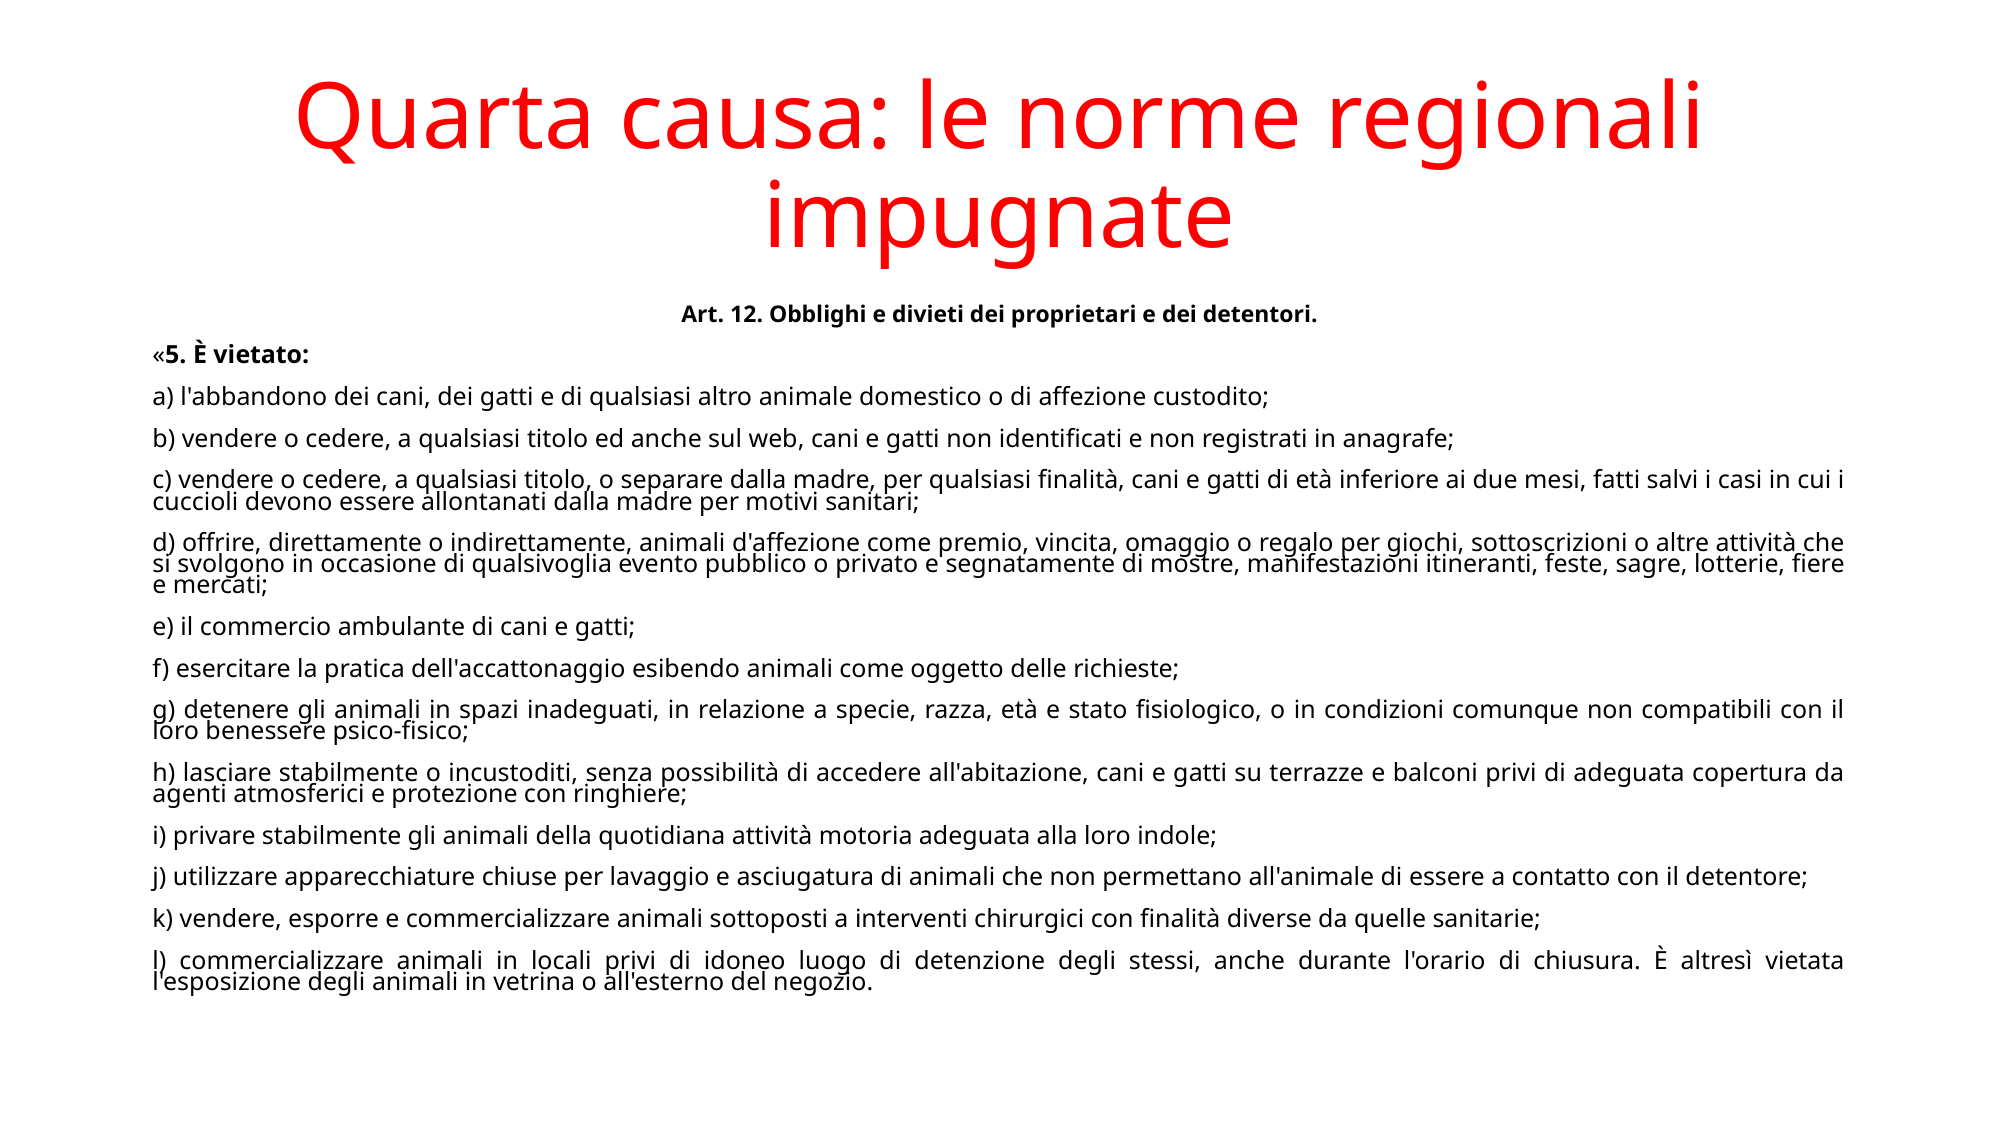

# Quarta causa: le norme regionali impugnate
Art. 12. Obblighi e divieti dei proprietari e dei detentori.
«5. È vietato:
a) l'abbandono dei cani, dei gatti e di qualsiasi altro animale domestico o di affezione custodito;
b) vendere o cedere, a qualsiasi titolo ed anche sul web, cani e gatti non identificati e non registrati in anagrafe;
c) vendere o cedere, a qualsiasi titolo, o separare dalla madre, per qualsiasi finalità, cani e gatti di età inferiore ai due mesi, fatti salvi i casi in cui i cuccioli devono essere allontanati dalla madre per motivi sanitari;
d) offrire, direttamente o indirettamente, animali d'affezione come premio, vincita, omaggio o regalo per giochi, sottoscrizioni o altre attività che si svolgono in occasione di qualsivoglia evento pubblico o privato e segnatamente di mostre, manifestazioni itineranti, feste, sagre, lotterie, fiere e mercati;
e) il commercio ambulante di cani e gatti;
f) esercitare la pratica dell'accattonaggio esibendo animali come oggetto delle richieste;
g) detenere gli animali in spazi inadeguati, in relazione a specie, razza, età e stato fisiologico, o in condizioni comunque non compatibili con il loro benessere psico-fisico;
h) lasciare stabilmente o incustoditi, senza possibilità di accedere all'abitazione, cani e gatti su terrazze e balconi privi di adeguata copertura da agenti atmosferici e protezione con ringhiere;
i) privare stabilmente gli animali della quotidiana attività motoria adeguata alla loro indole;
j) utilizzare apparecchiature chiuse per lavaggio e asciugatura di animali che non permettano all'animale di essere a contatto con il detentore;
k) vendere, esporre e commercializzare animali sottoposti a interventi chirurgici con finalità diverse da quelle sanitarie;
l) commercializzare animali in locali privi di idoneo luogo di detenzione degli stessi, anche durante l'orario di chiusura. È altresì vietata l'esposizione degli animali in vetrina o all'esterno del negozio.